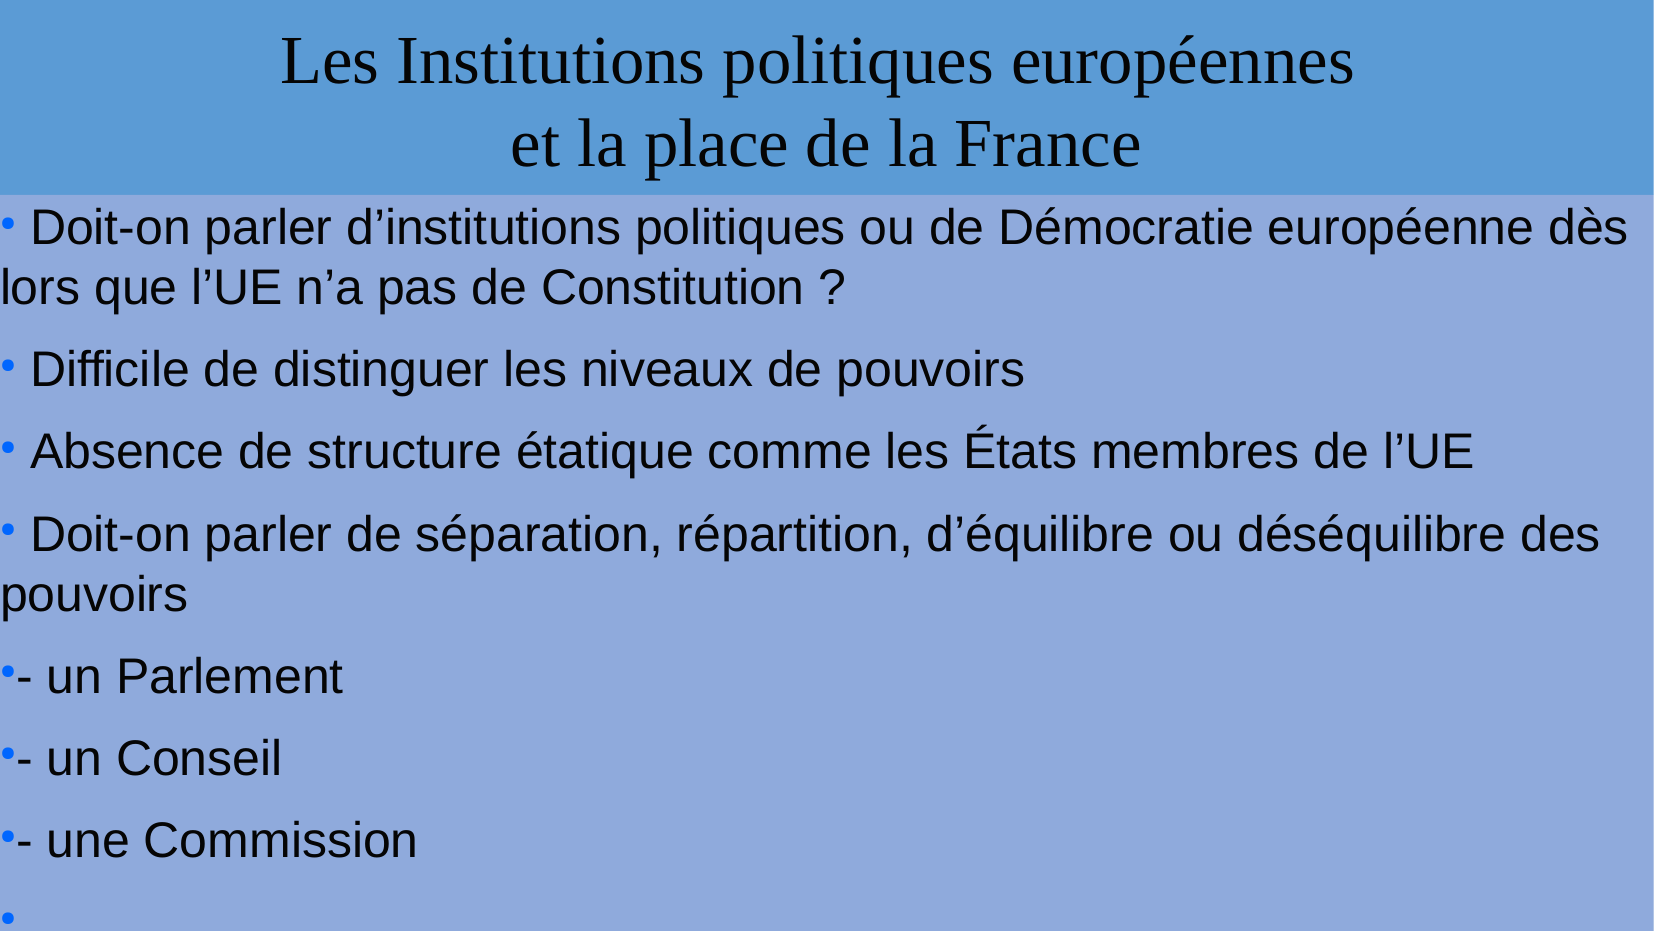

# Les Institutions politiques européennes et la place de la France
 Doit-on parler d’institutions politiques ou de Démocratie européenne dès lors que l’UE n’a pas de Constitution ?
 Difficile de distinguer les niveaux de pouvoirs
 Absence de structure étatique comme les États membres de l’UE
 Doit-on parler de séparation, répartition, d’équilibre ou déséquilibre des pouvoirs
- un Parlement
- un Conseil
- une Commission